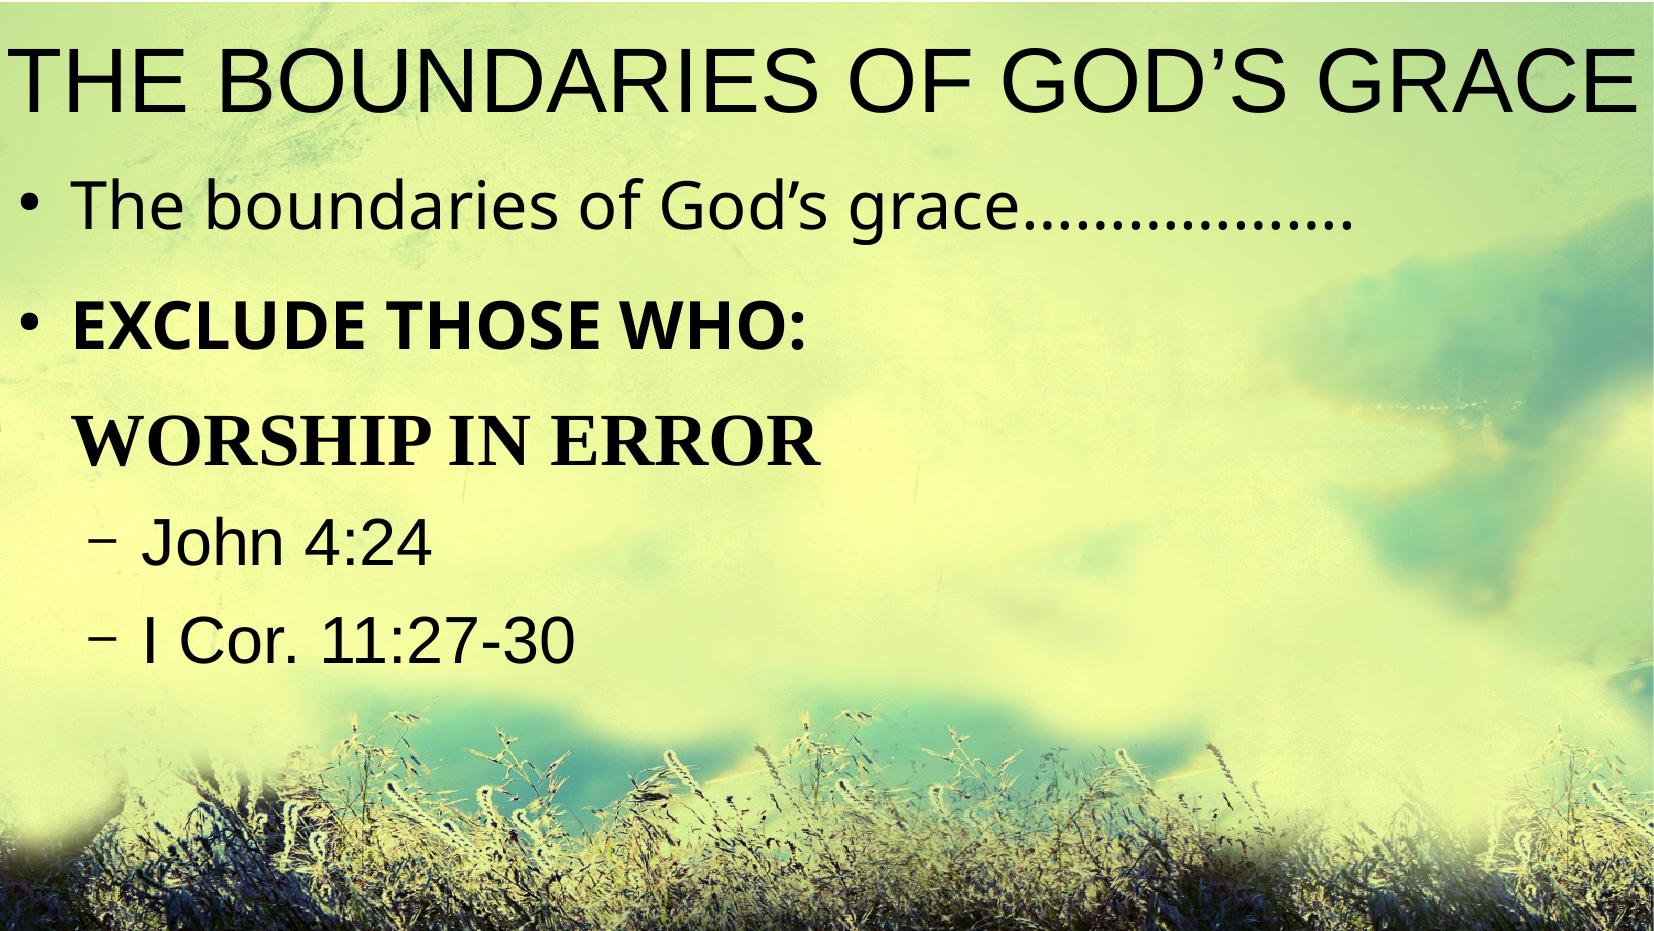

# THE BOUNDARIES OF GOD’S GRACE
The boundaries of God’s grace……………….
EXCLUDE THOSE WHO:
WORSHIP IN ERROR
John 4:24
I Cor. 11:27-30